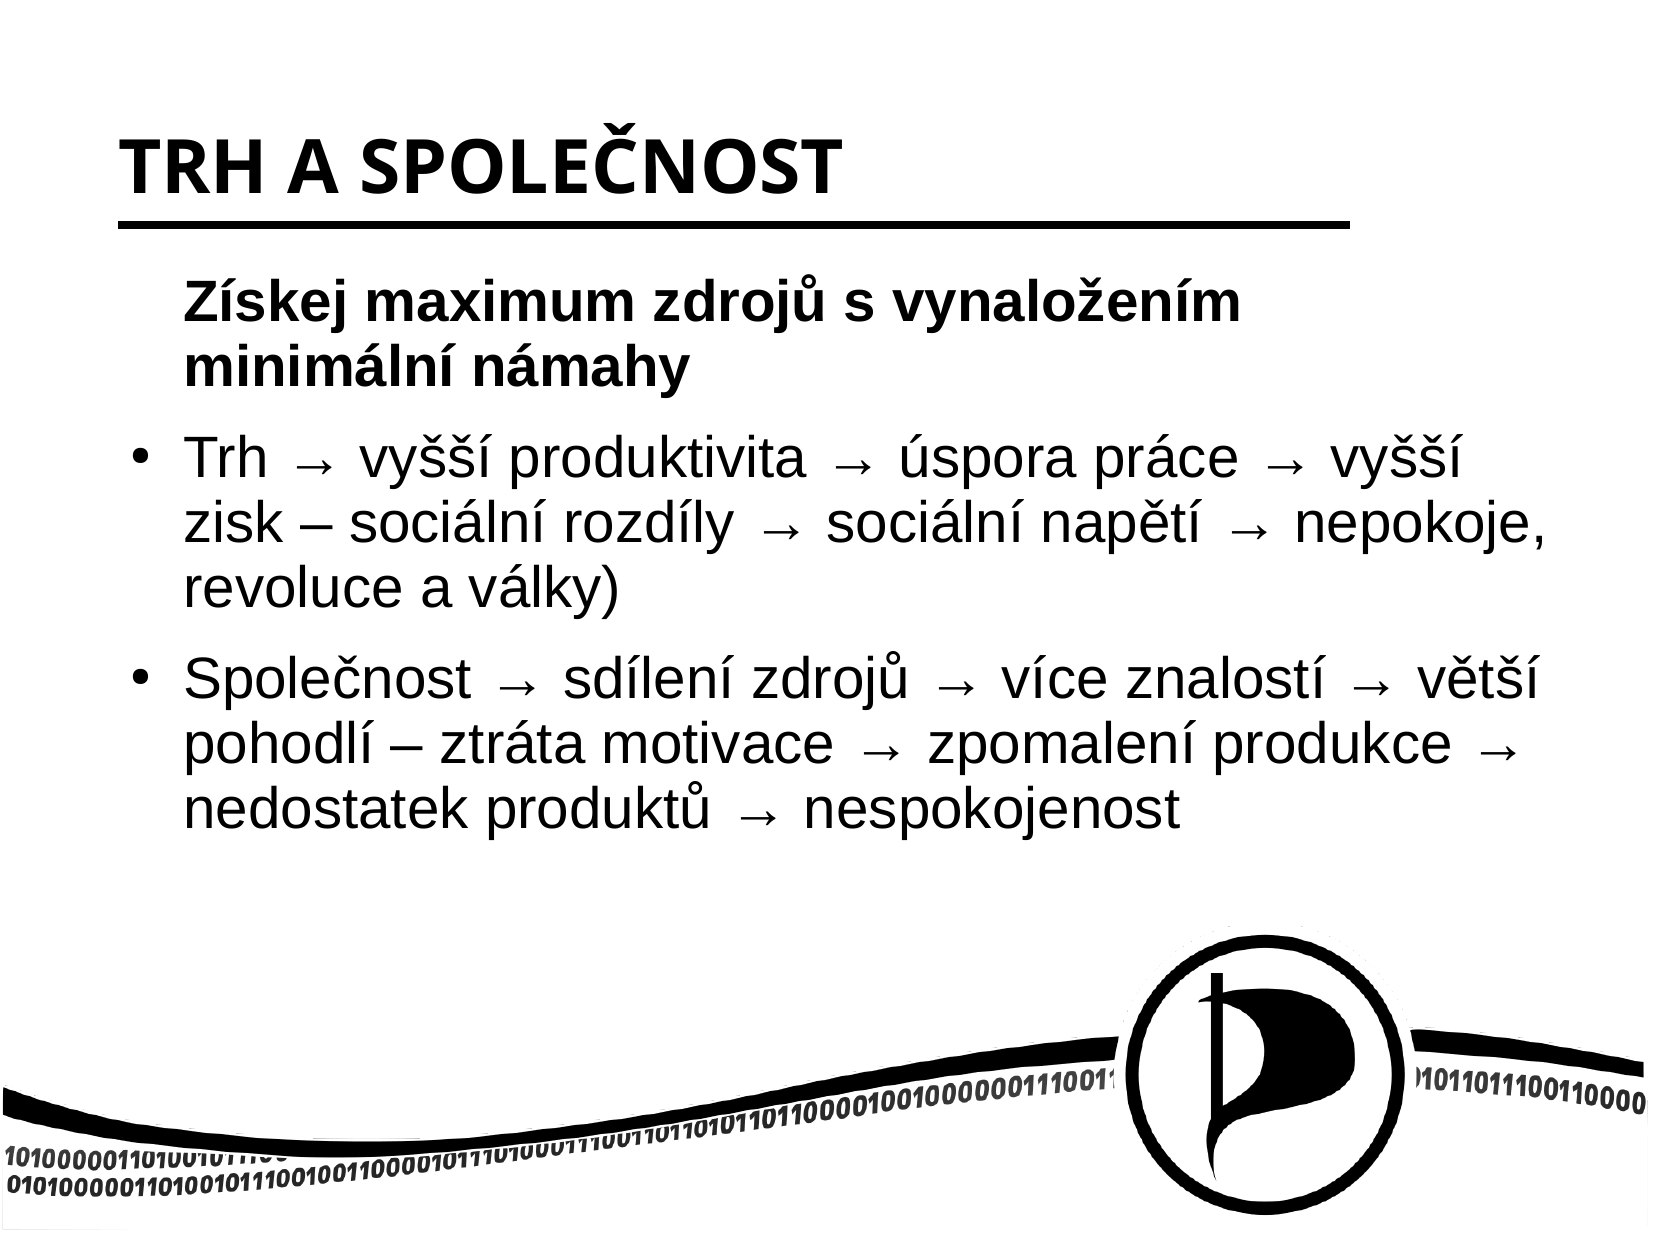

# TRH A SPOLEČNOST
Získej maximum zdrojů s vynaložením
minimální námahy
Trh → vyšší produktivita → úspora práce → vyšší zisk – sociální rozdíly → sociální napětí → nepokoje, revoluce a války)
Společnost → sdílení zdrojů → více znalostí → větší pohodlí – ztráta motivace → zpomalení produkce → nedostatek produktů → nespokojenost